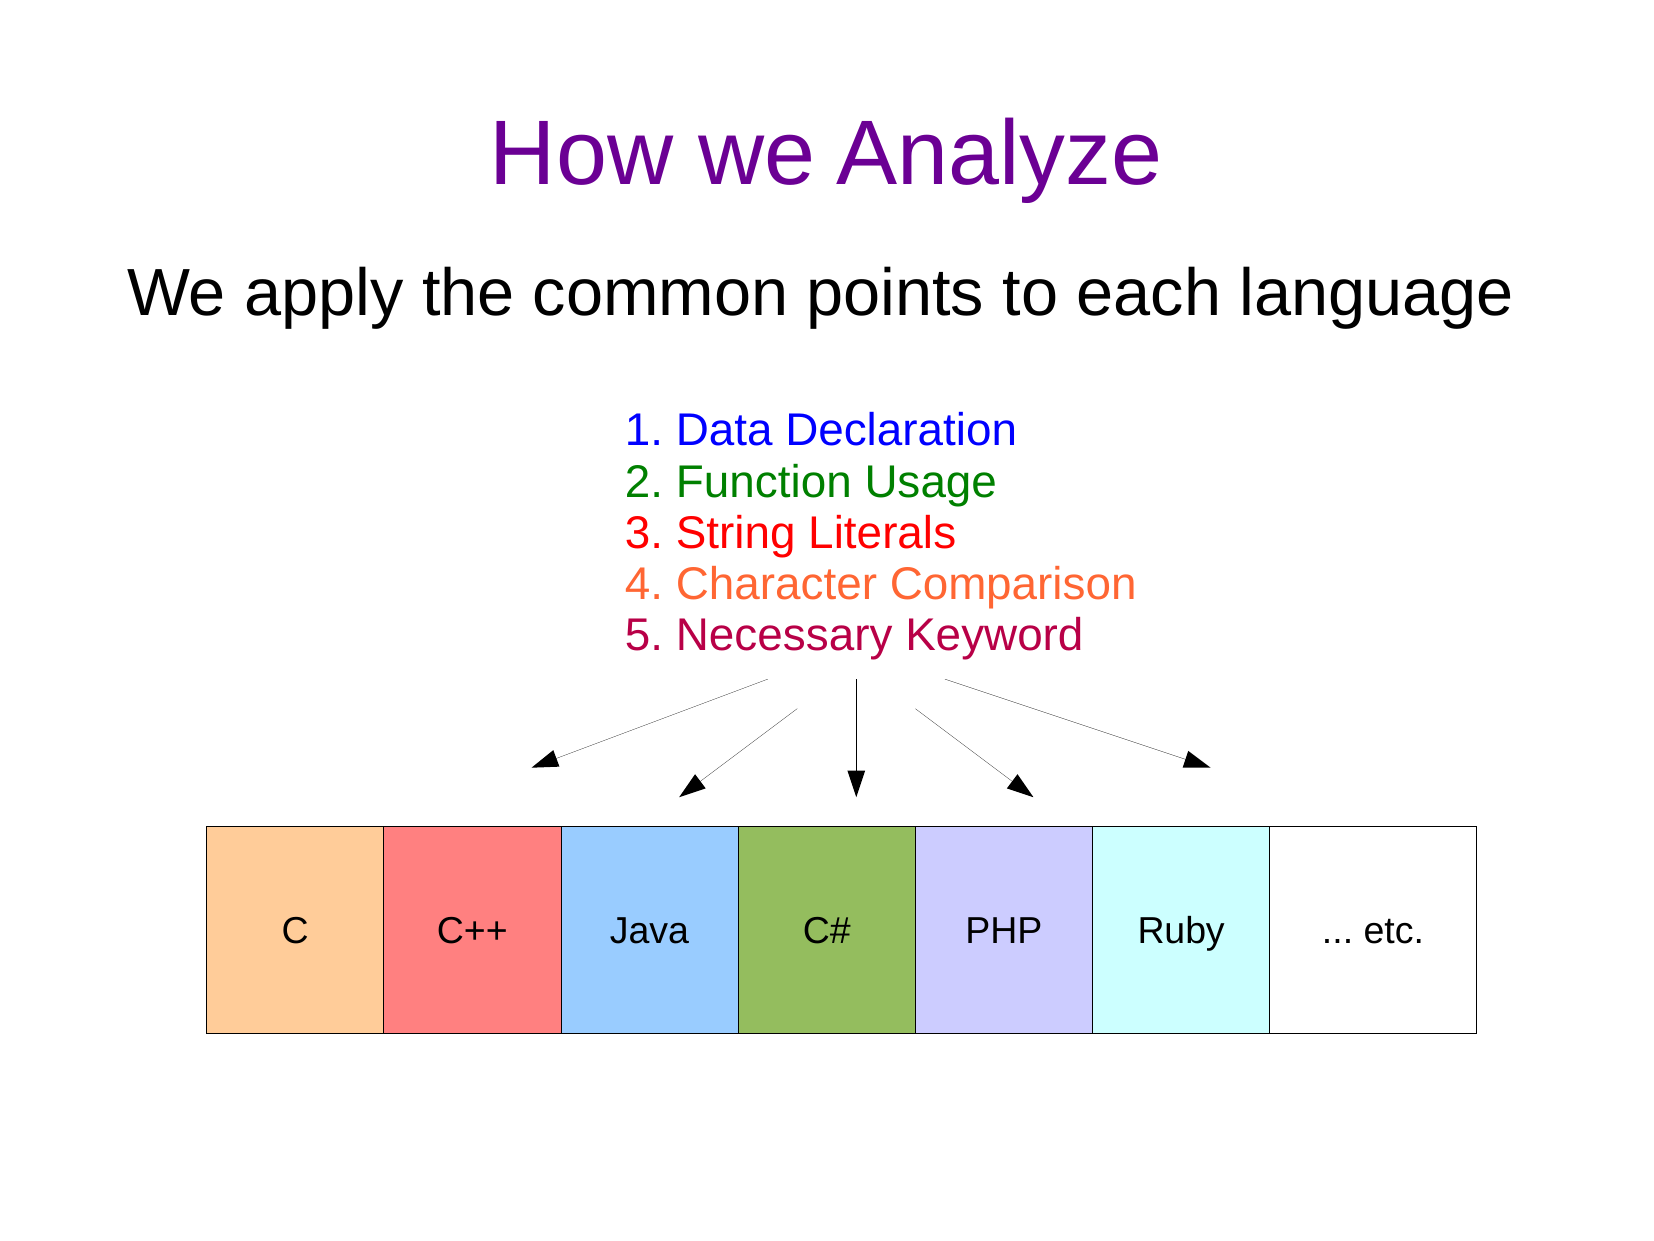

# How we Analyze
We apply the common points to each language
 1. Data Declaration
 2. Function Usage
 3. String Literals
 4. Character Comparison
 5. Necessary Keyword
C
C++
Java
C#
PHP
Ruby
... etc.